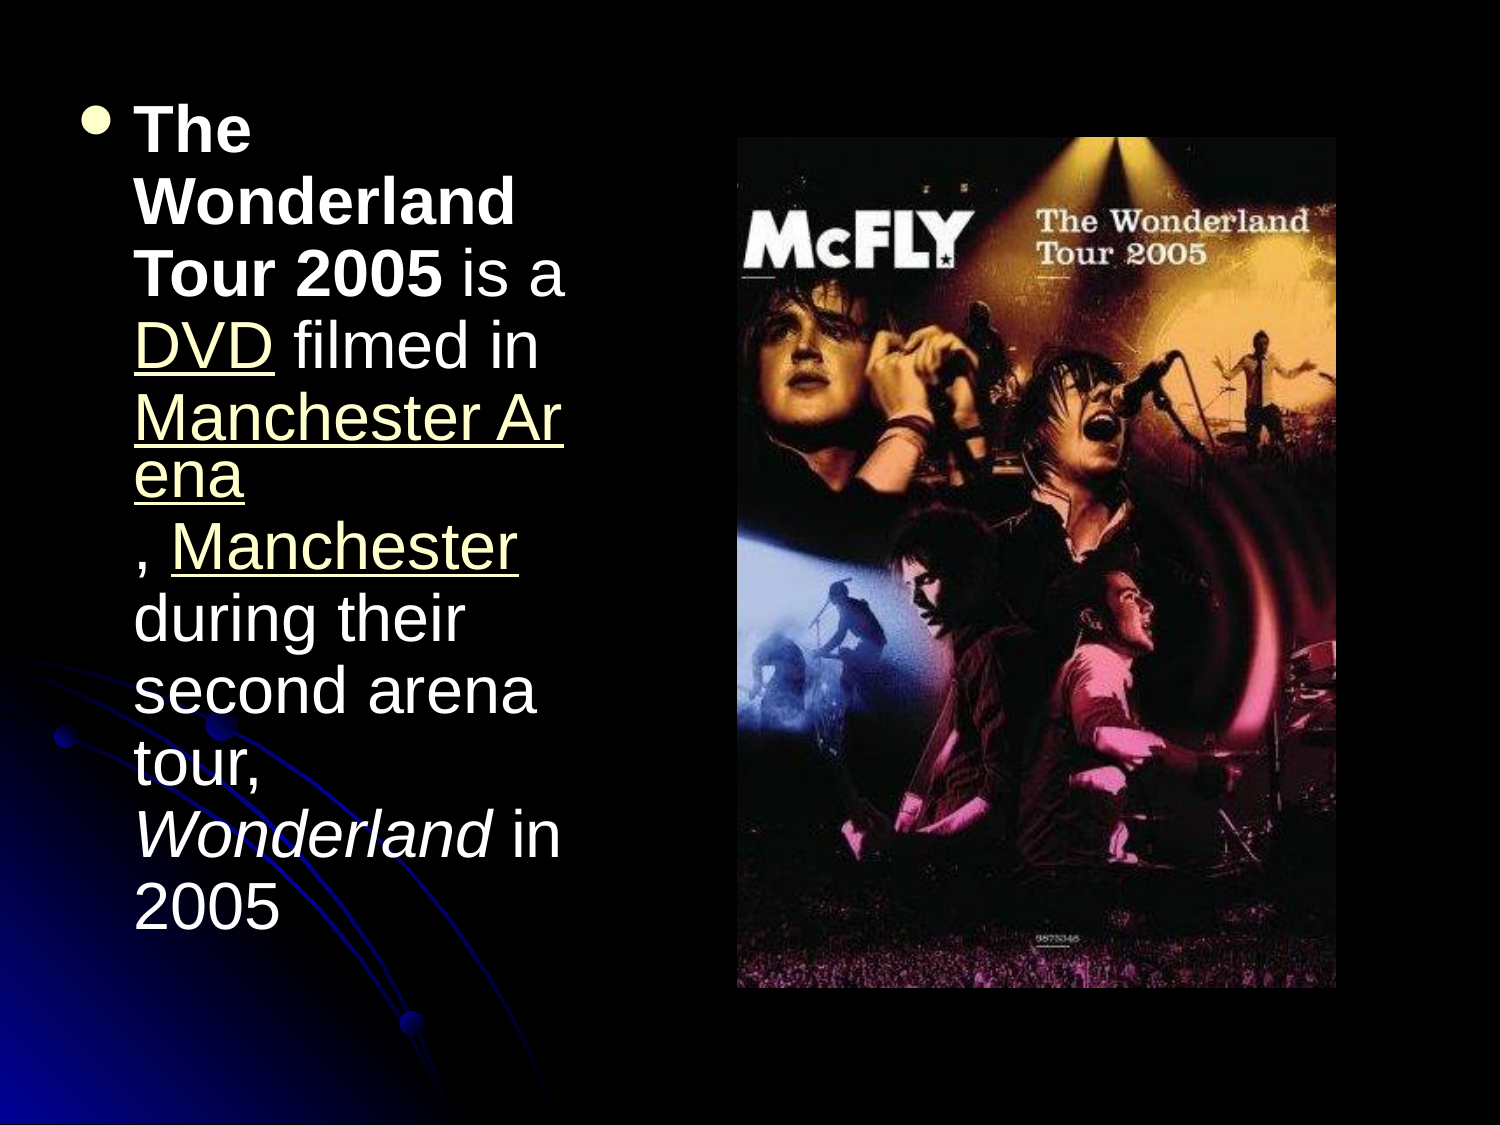

# The Wonderland Tour 2005 is a DVD filmed in Manchester Arena, Manchester during their second arena tour, Wonderland in 2005